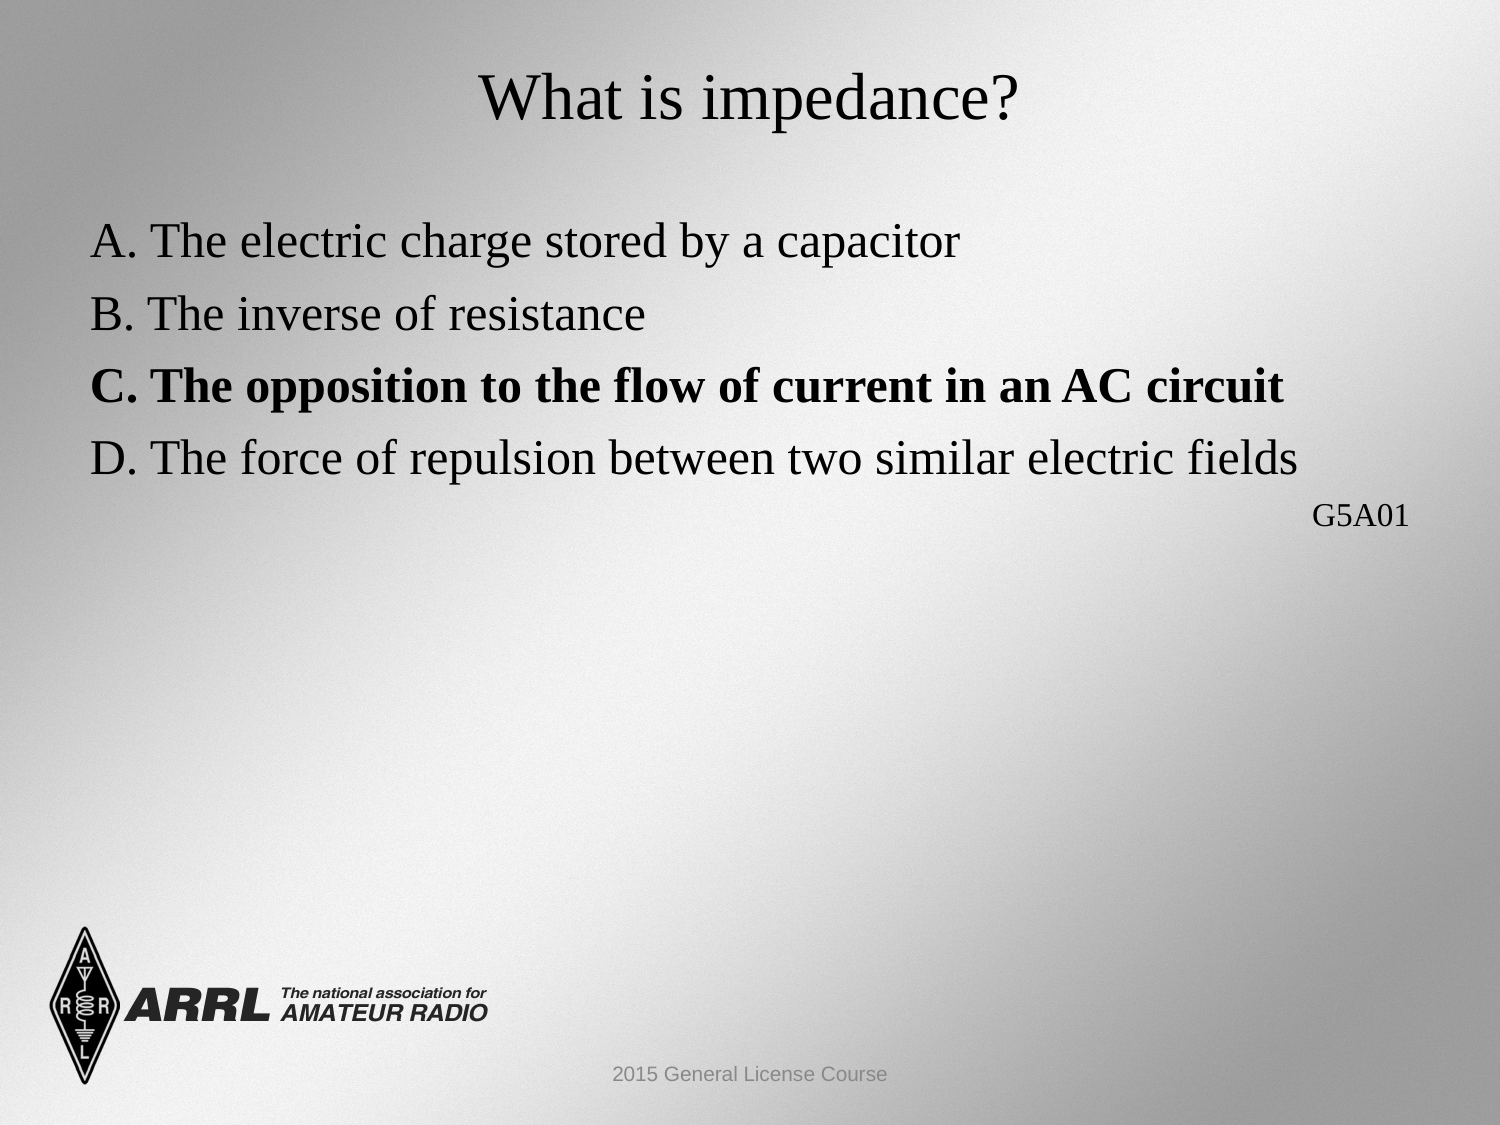

What is impedance?
# A. The electric charge stored by a capacitor
B. The inverse of resistance
C. The opposition to the flow of current in an AC circuit
D. The force of repulsion between two similar electric fields
 G5A01
2015 General License Course